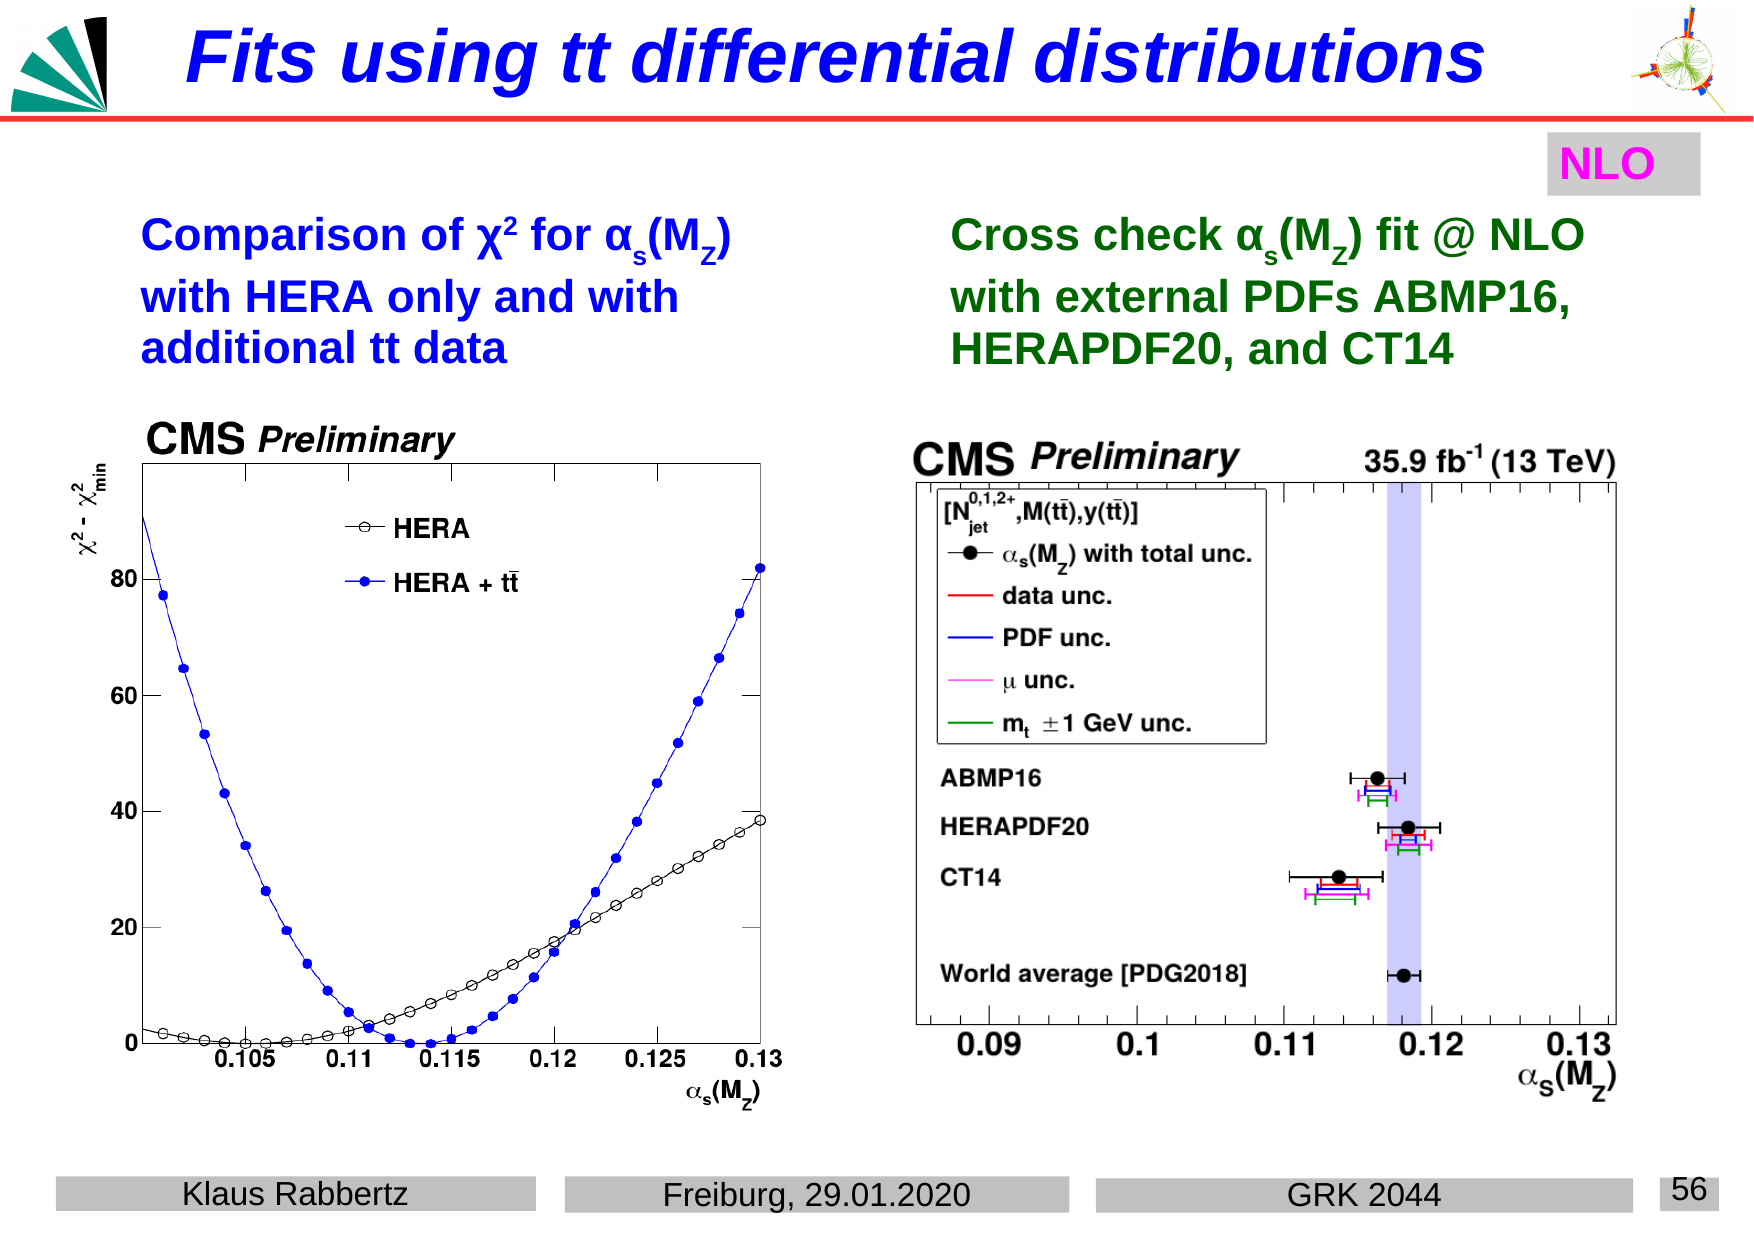

# Fits using tt differential distributions
NLO
Comparison of χ2 for αs(MZ)
with HERA only and with additional tt data
Cross check αs(MZ) fit @ NLO with external PDFs ABMP16, HERAPDF20, and CT14